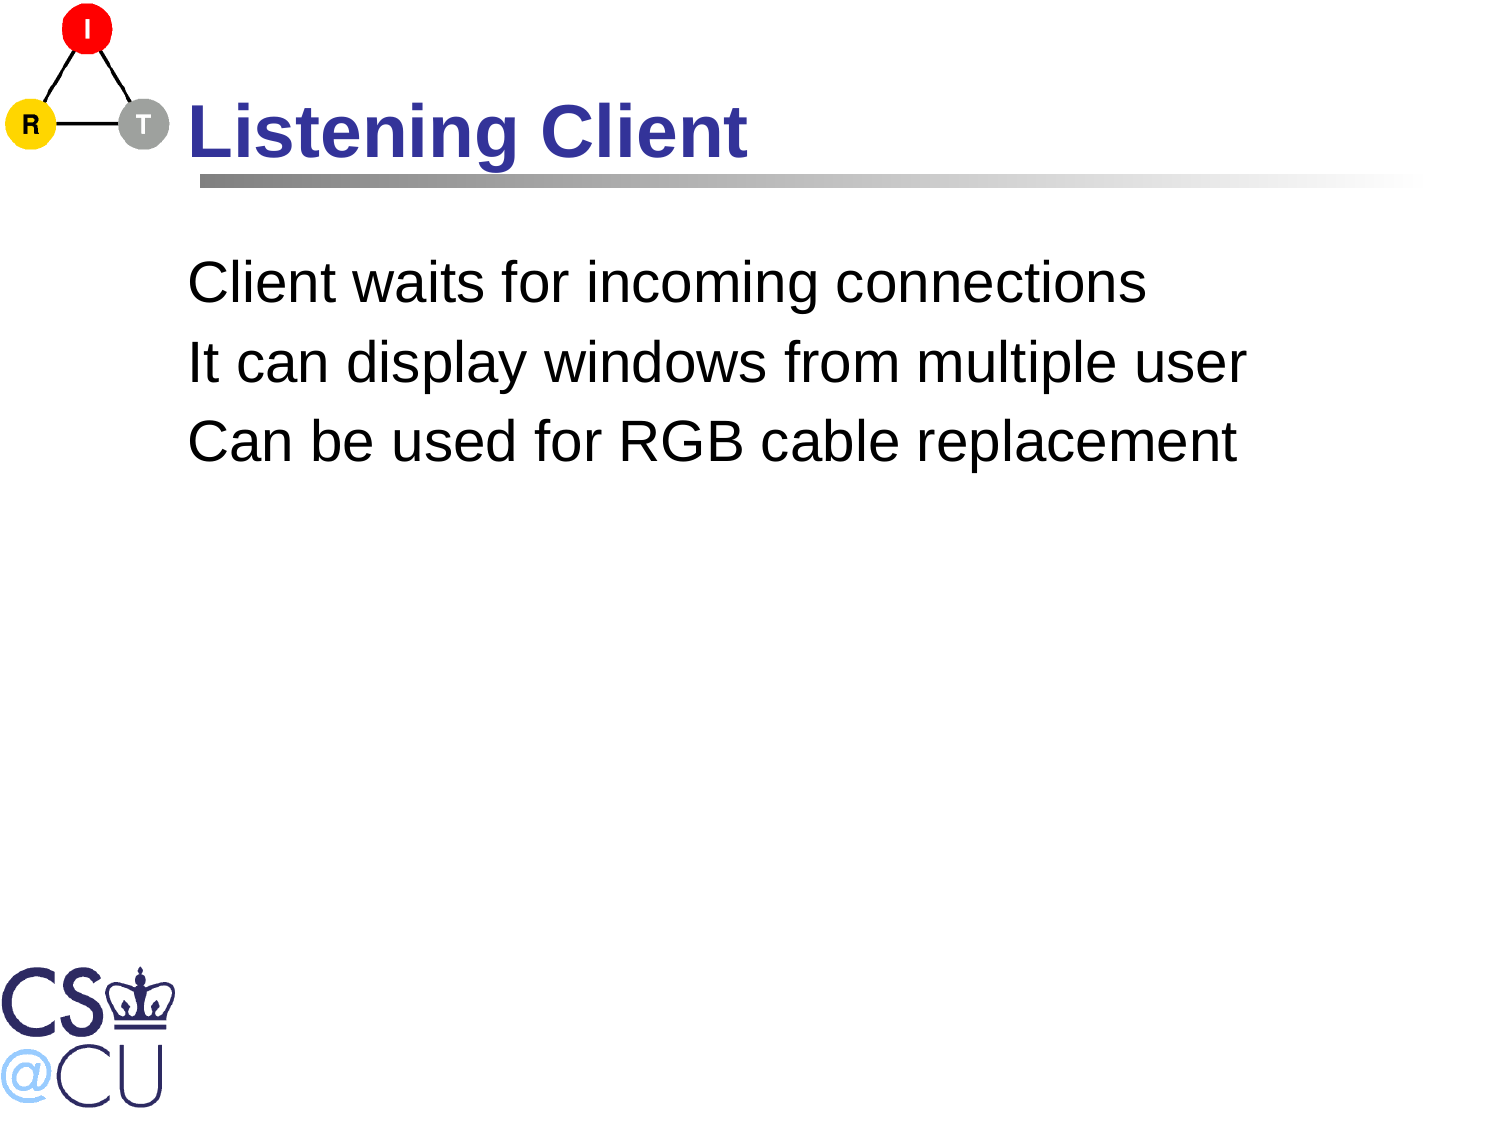

# Listening Client
Client waits for incoming connections
It can display windows from multiple user
Can be used for RGB cable replacement